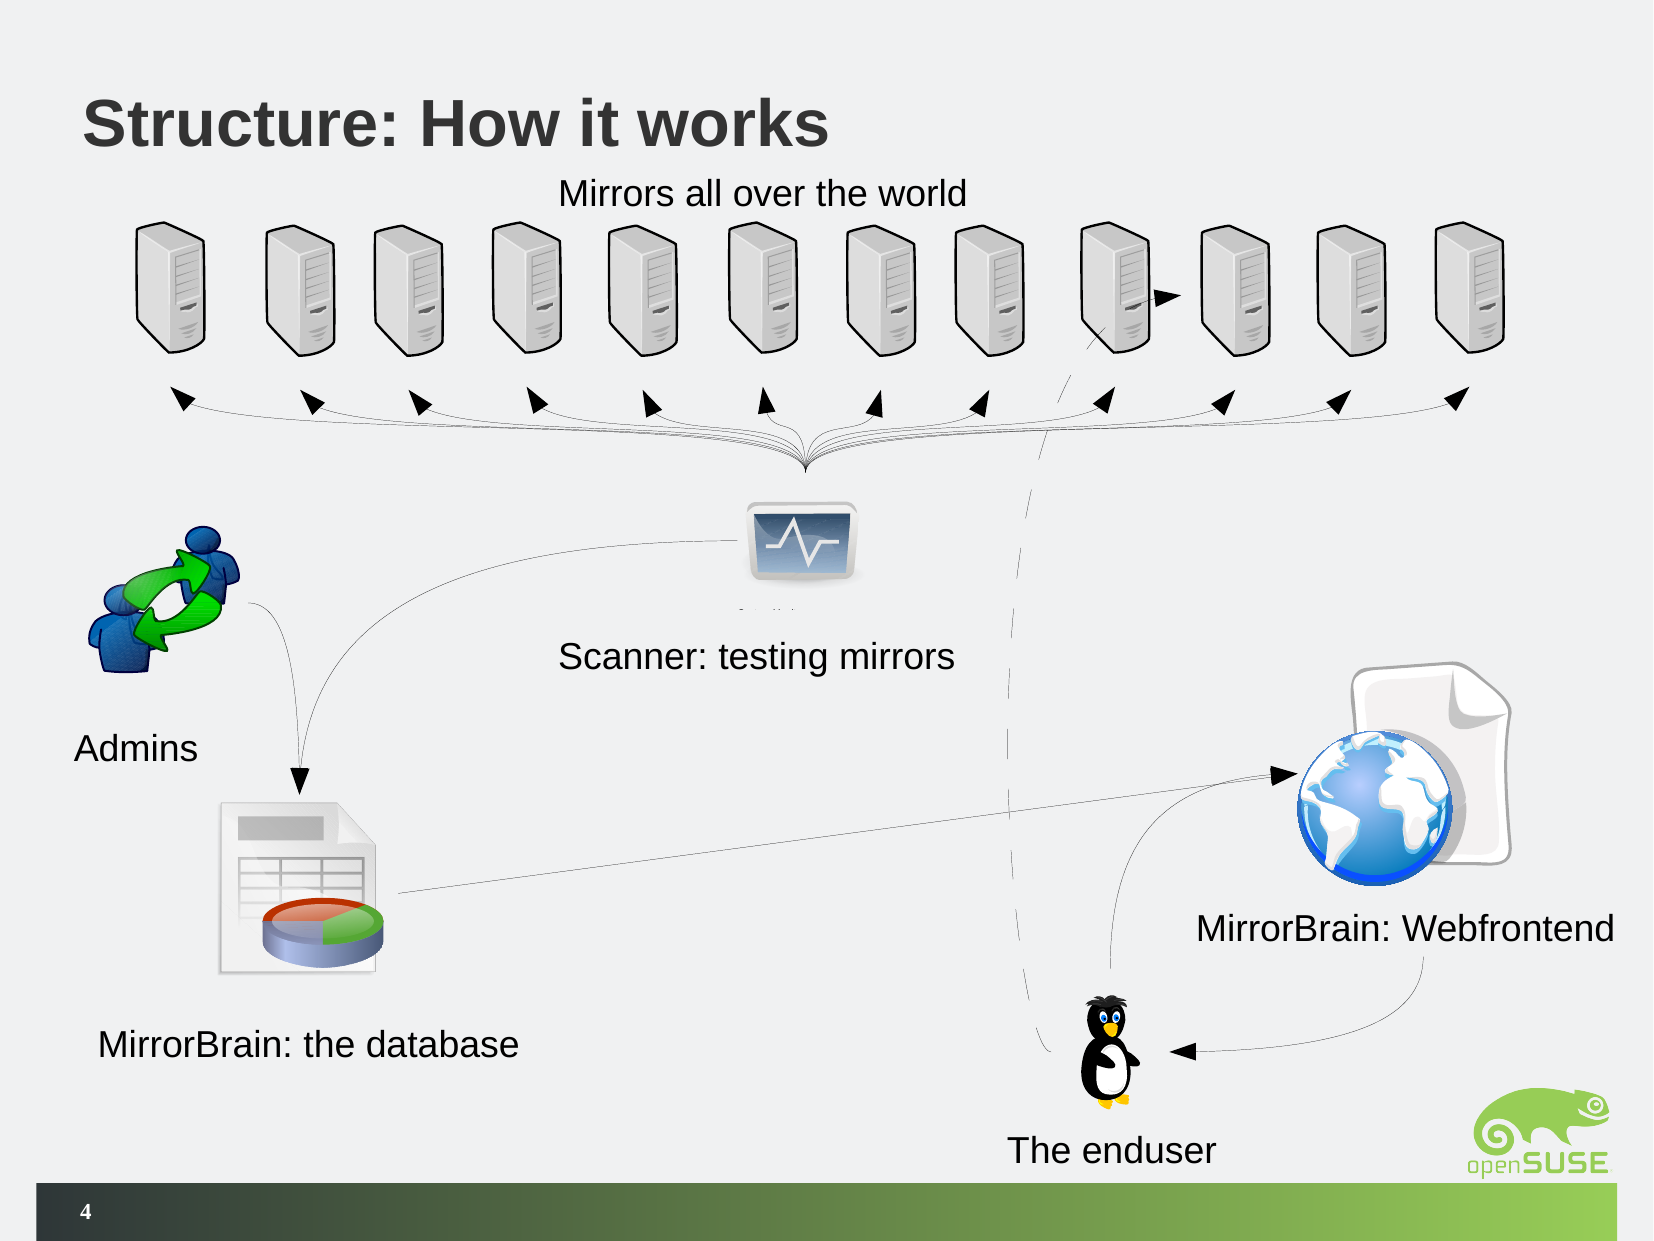

# Structure: How it works
Mirrors all over the world
Scanner: testing mirrors
Admins
MirrorBrain: Webfrontend
MirrorBrain: the database
The enduser
4